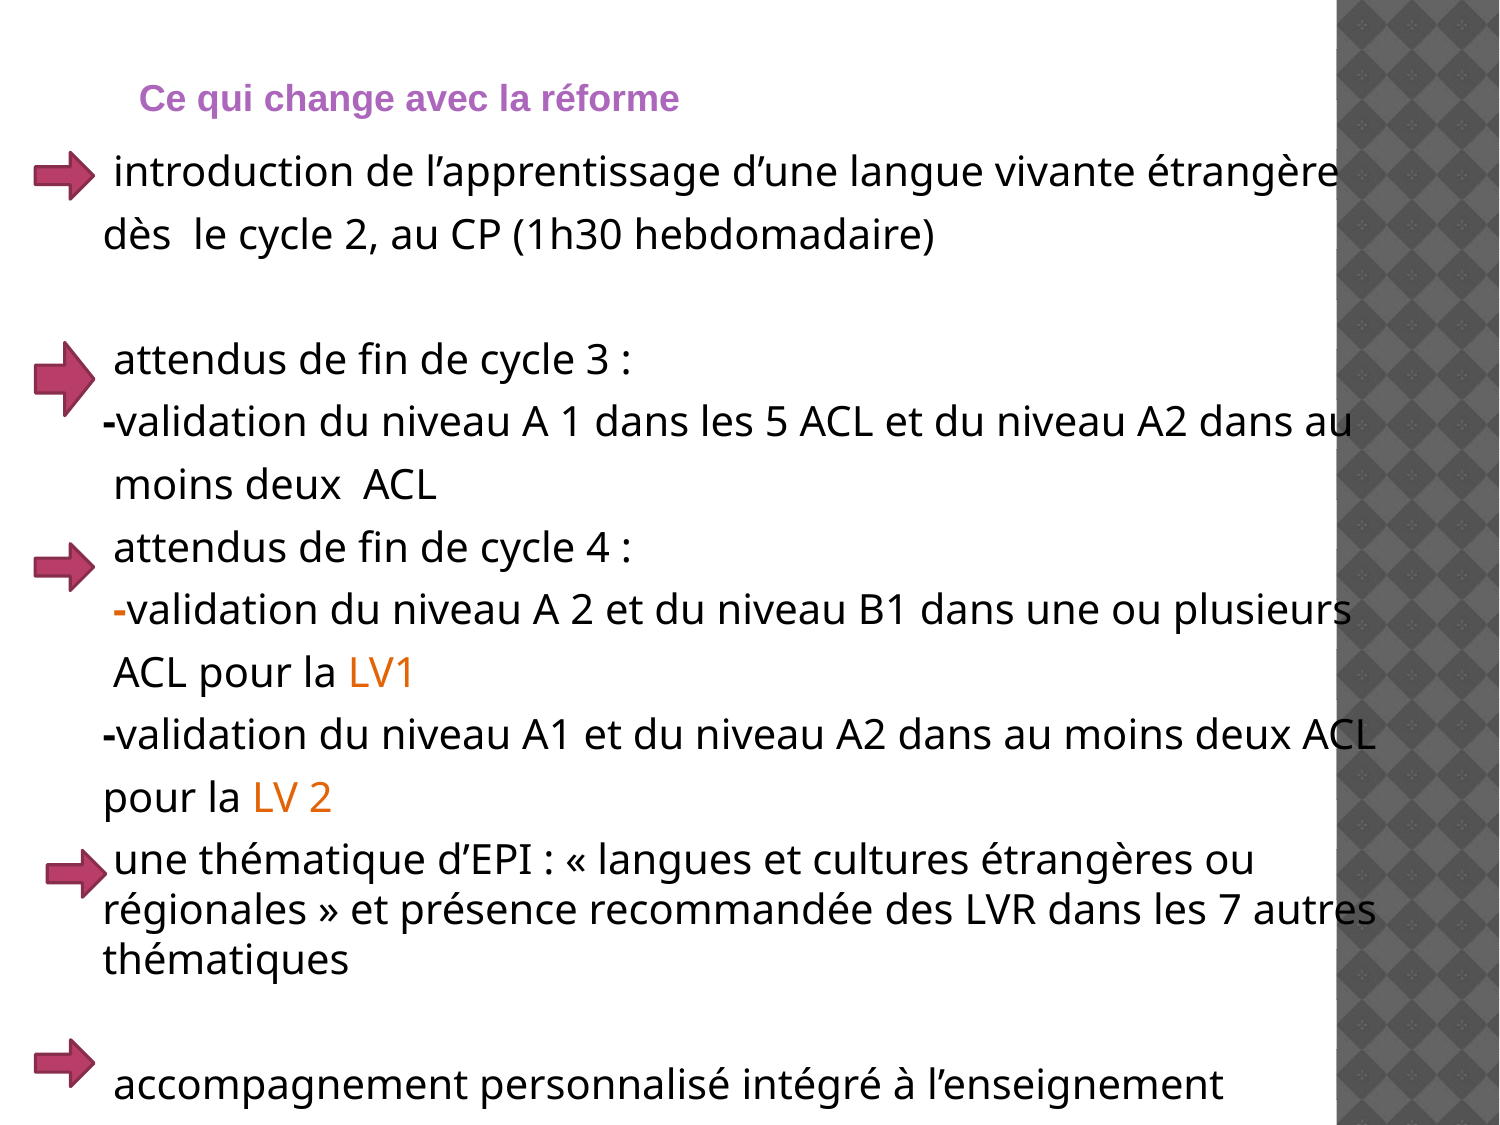

Ce qui change avec la réforme
# introduction de l’apprentissage d’une langue vivante étrangère
dès le cycle 2, au CP (1h30 hebdomadaire)
 attendus de fin de cycle 3 :
-validation du niveau A 1 dans les 5 ACL et du niveau A2 dans au
 moins deux ACL
 attendus de fin de cycle 4 :
 -validation du niveau A 2 et du niveau B1 dans une ou plusieurs
 ACL pour la LV1
-validation du niveau A1 et du niveau A2 dans au moins deux ACL
pour la LV 2
 une thématique d’EPI : « langues et cultures étrangères ou régionales » et présence recommandée des LVR dans les 7 autres thématiques
 accompagnement personnalisé intégré à l’enseignement